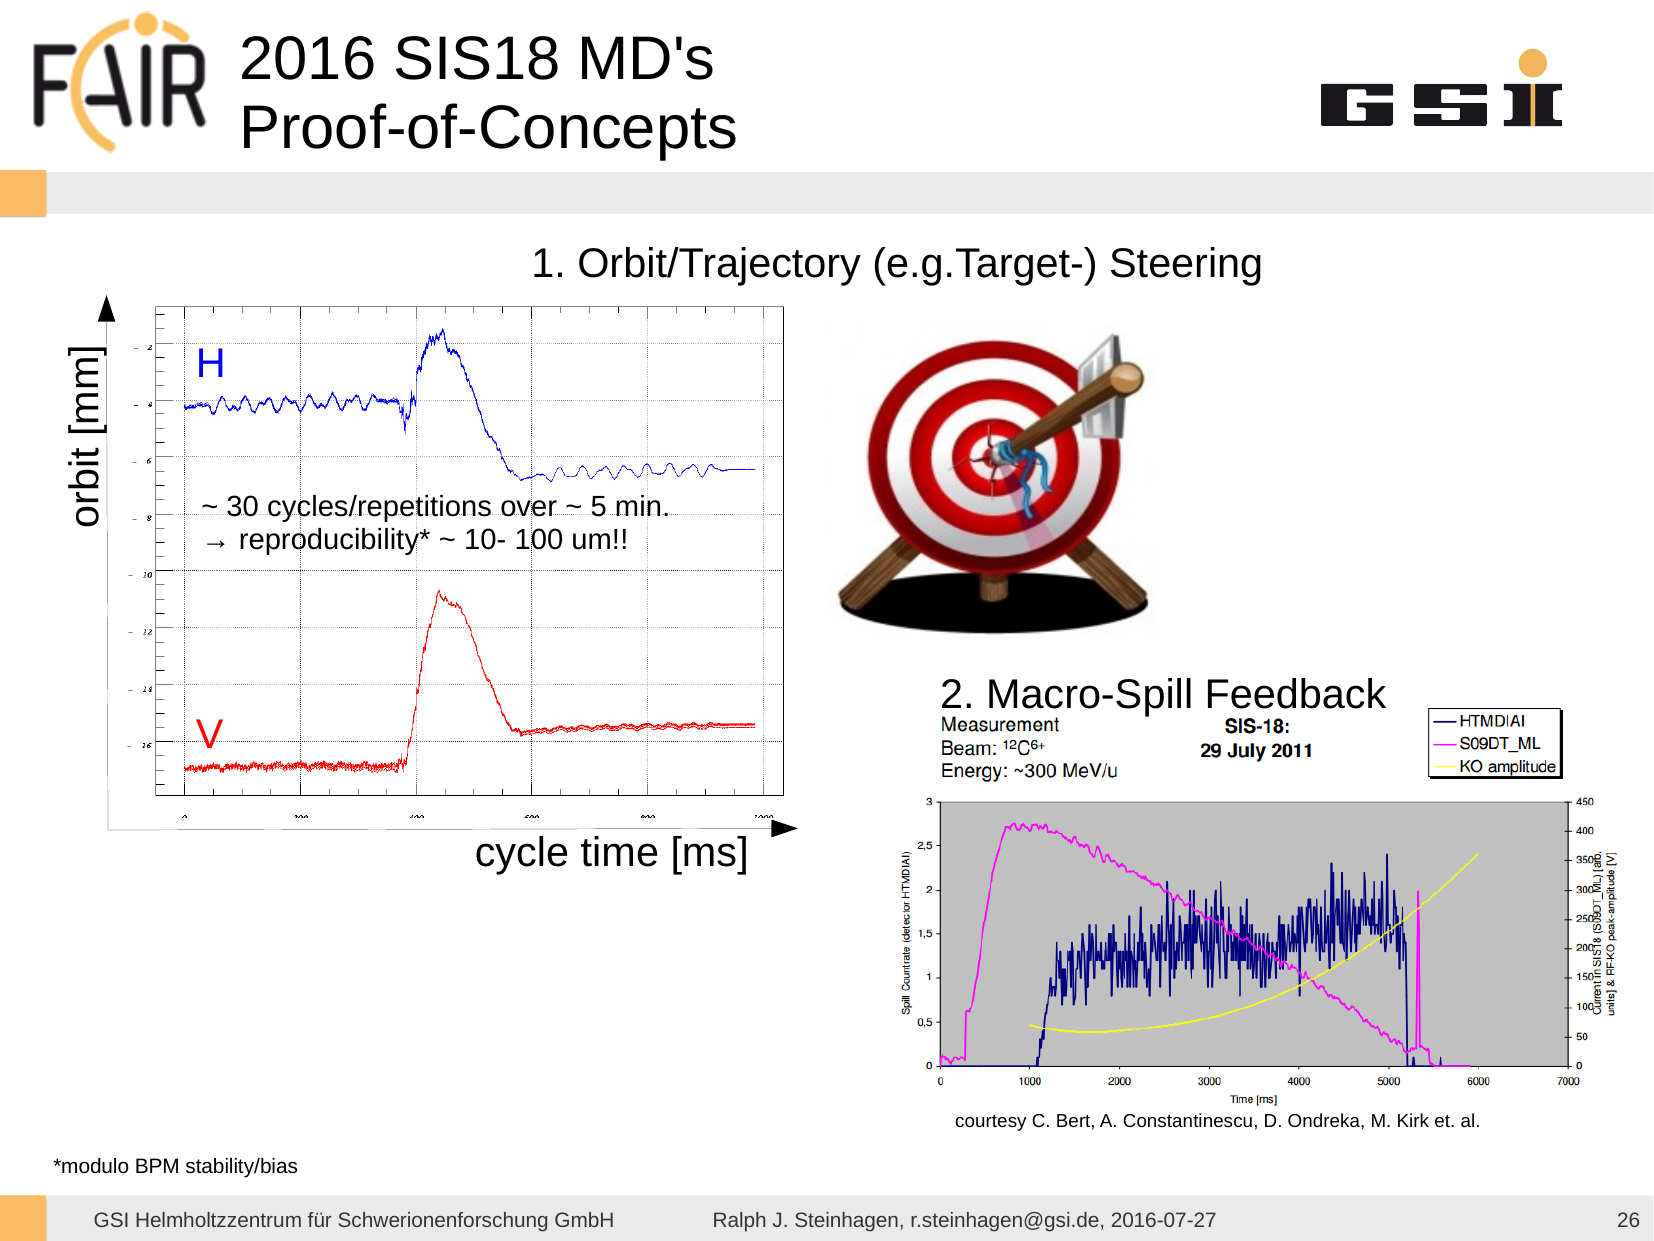

# 2016 SIS18 MD's Proof-of-Concepts
1. Orbit/Trajectory (e.g.Target-) Steering
orbit [mm]
H
~ 30 cycles/repetitions over ~ 5 min.
→ reproducibility* ~ 10- 100 um!!
2. Macro-Spill Feedback
V
cycle time [ms]
courtesy C. Bert, A. Constantinescu, D. Ondreka, M. Kirk et. al.
*modulo BPM stability/bias